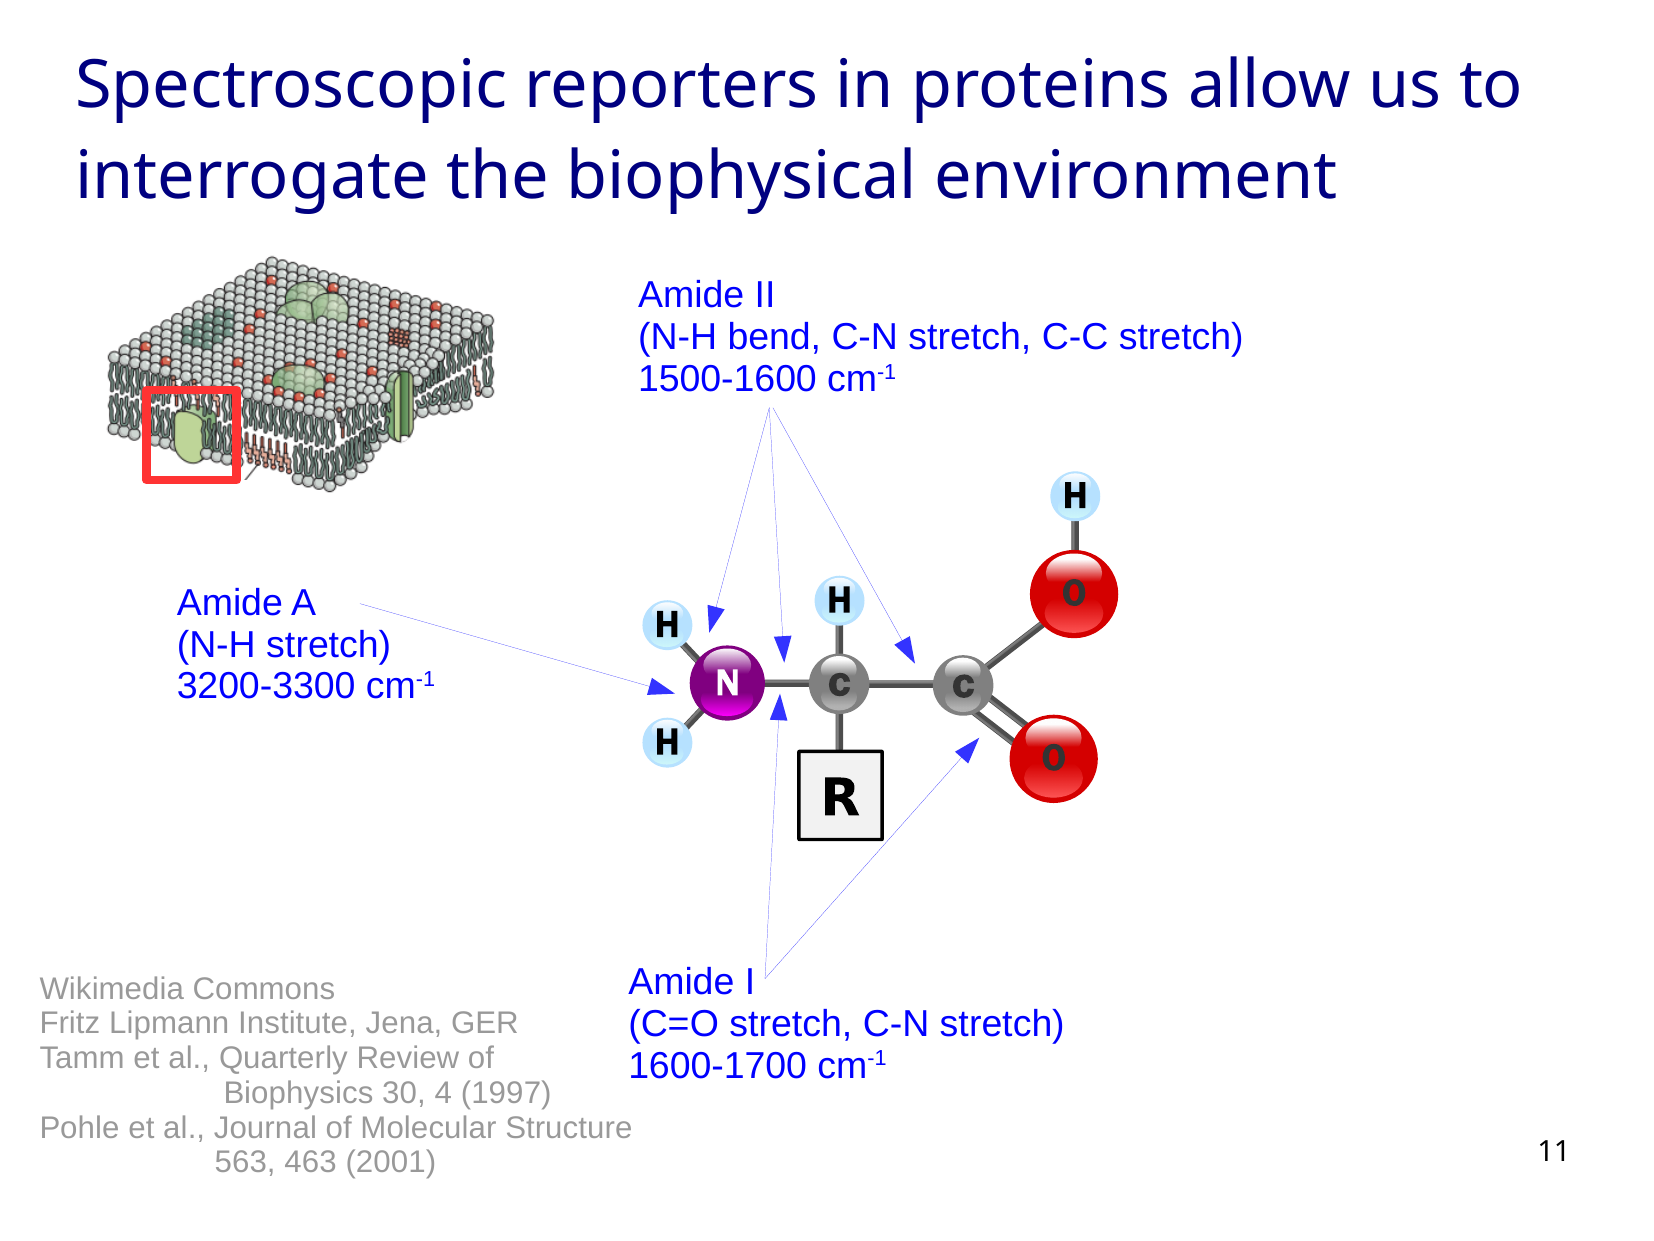

# Spectroscopic reporters in proteins allow us to interrogate the biophysical environment
Amide II
(N-H bend, C-N stretch, C-C stretch)
1500-1600 cm-1
Amide A
(N-H stretch)
3200-3300 cm-1
Amide I
(C=O stretch, C-N stretch)
1600-1700 cm-1
Wikimedia Commons
Fritz Lipmann Institute, Jena, GER
Tamm et al., Quarterly Review of
 Biophysics 30, 4 (1997)
Pohle et al., Journal of Molecular Structure
 563, 463 (2001)
11